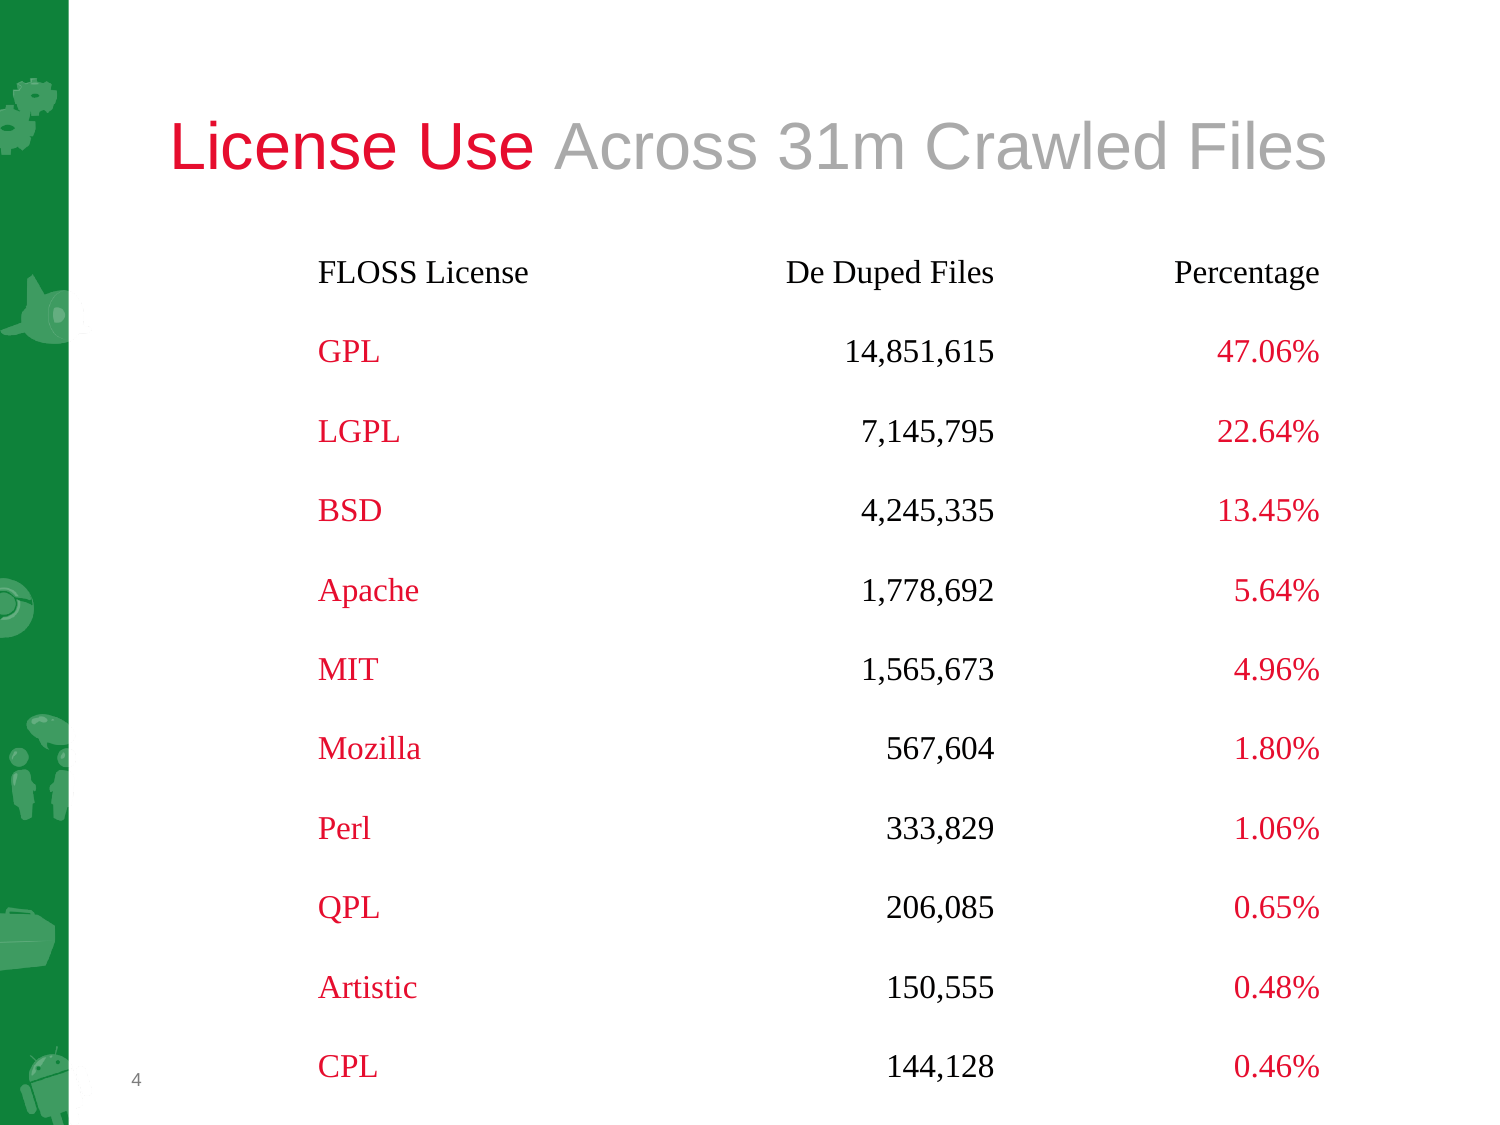

License Use Across 31m Crawled Files
| FLOSS License | De Duped Files | Percentage |
| --- | --- | --- |
| GPL | 14,851,615 | 47.06% |
| LGPL | 7,145,795 | 22.64% |
| BSD | 4,245,335 | 13.45% |
| Apache | 1,778,692 | 5.64% |
| MIT | 1,565,673 | 4.96% |
| Mozilla | 567,604 | 1.80% |
| Perl | 333,829 | 1.06% |
| QPL | 206,085 | 0.65% |
| Artistic | 150,555 | 0.48% |
| CPL | 144,128 | 0.46% |